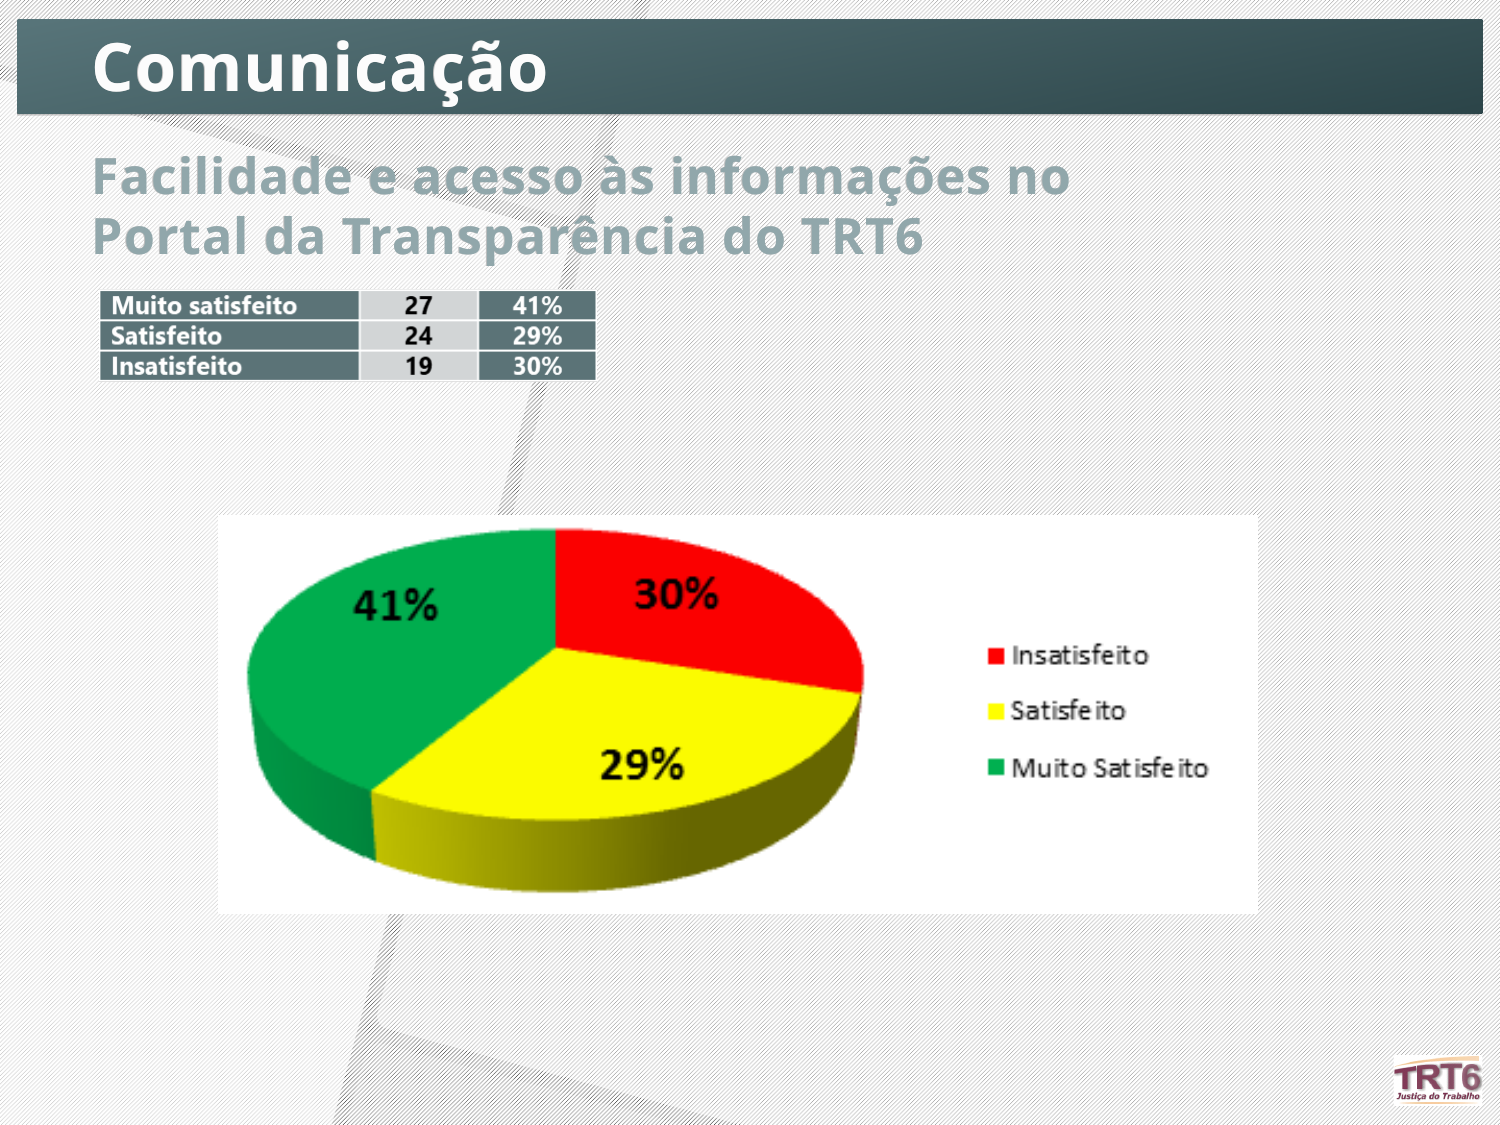

Comunicação
Facilidade e acesso às informações no
Portal da Transparência do TRT6